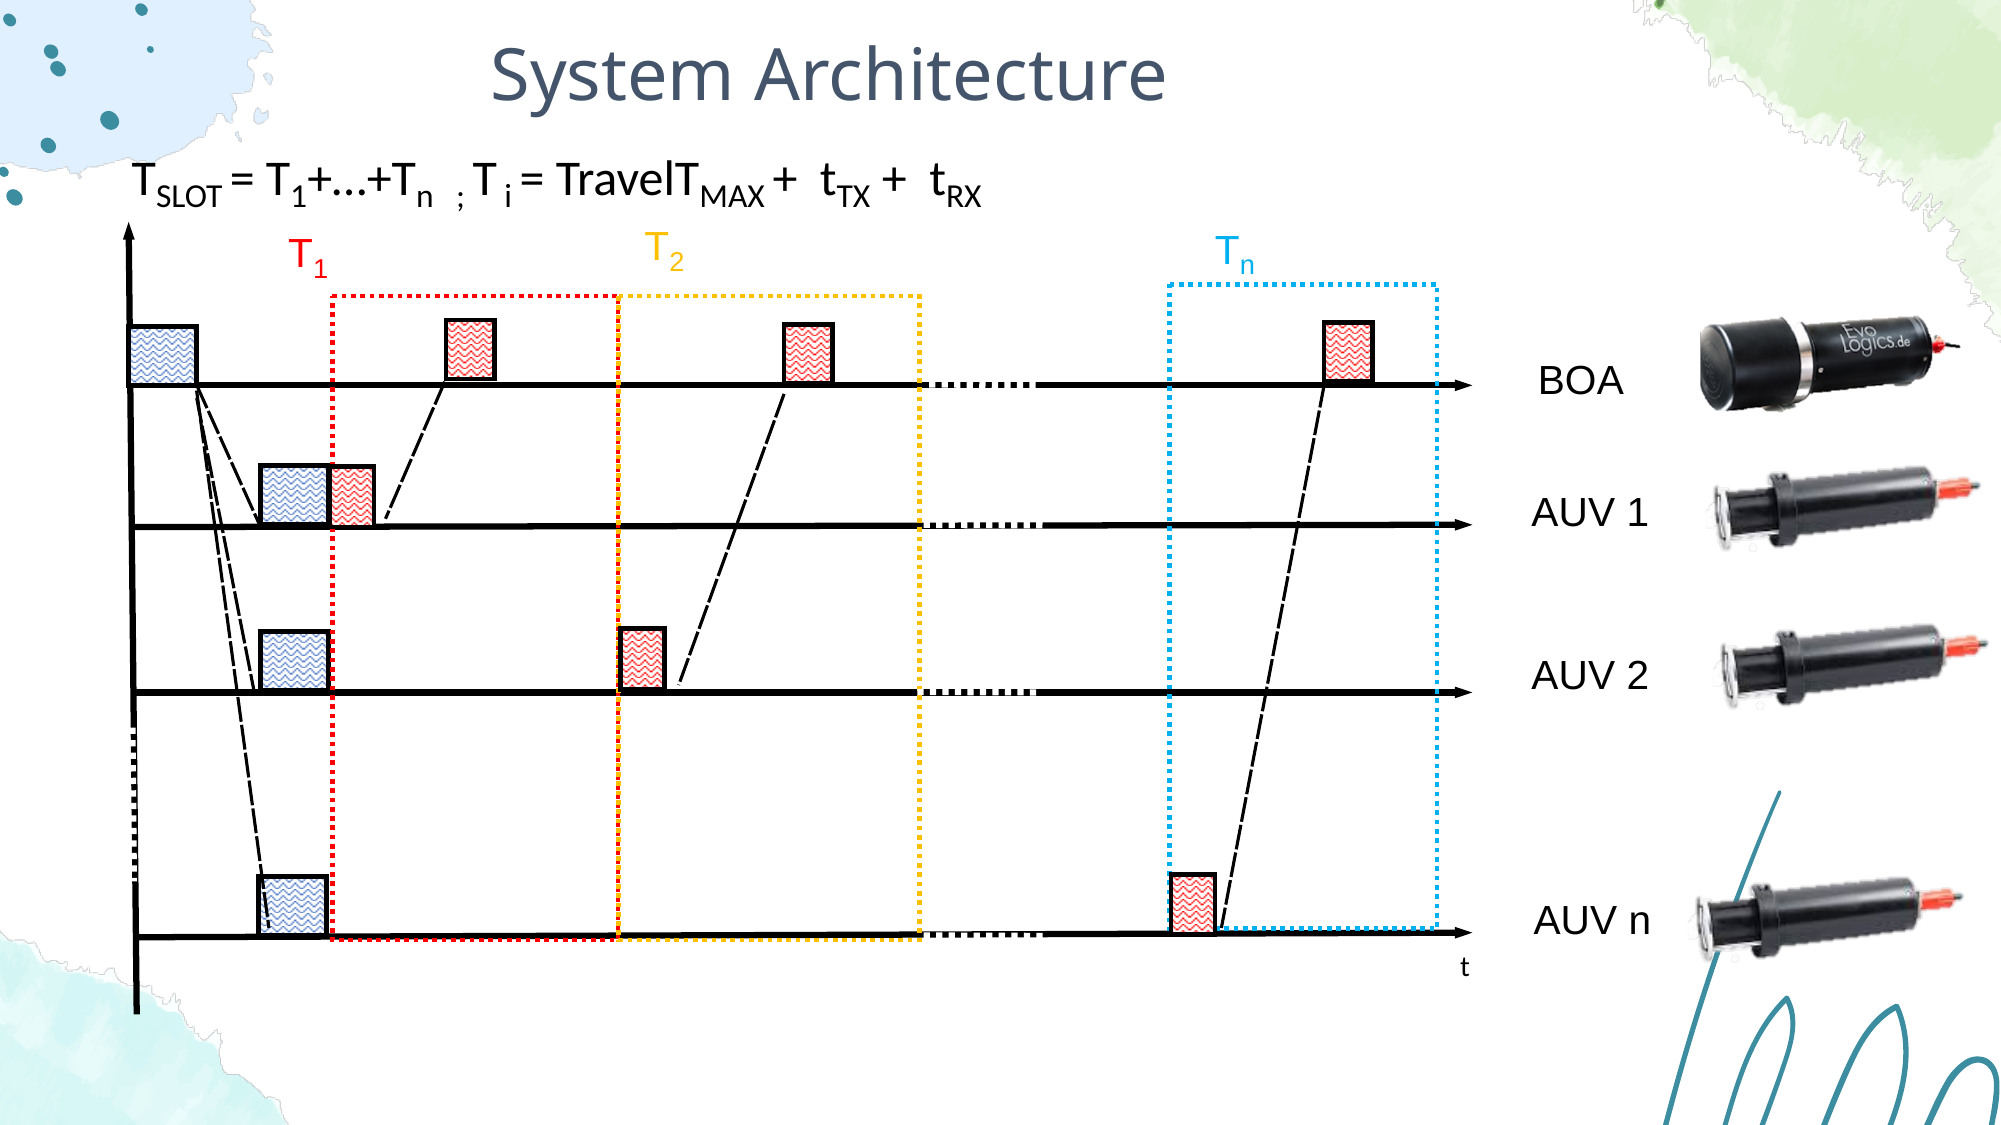

System Architecture
TSLOT = T1+…+Tn ; T i = TravelTMAX + tTX + tRX
T2
Tn
T1
BOA
AUV 1
AUV 2
AUV n
t